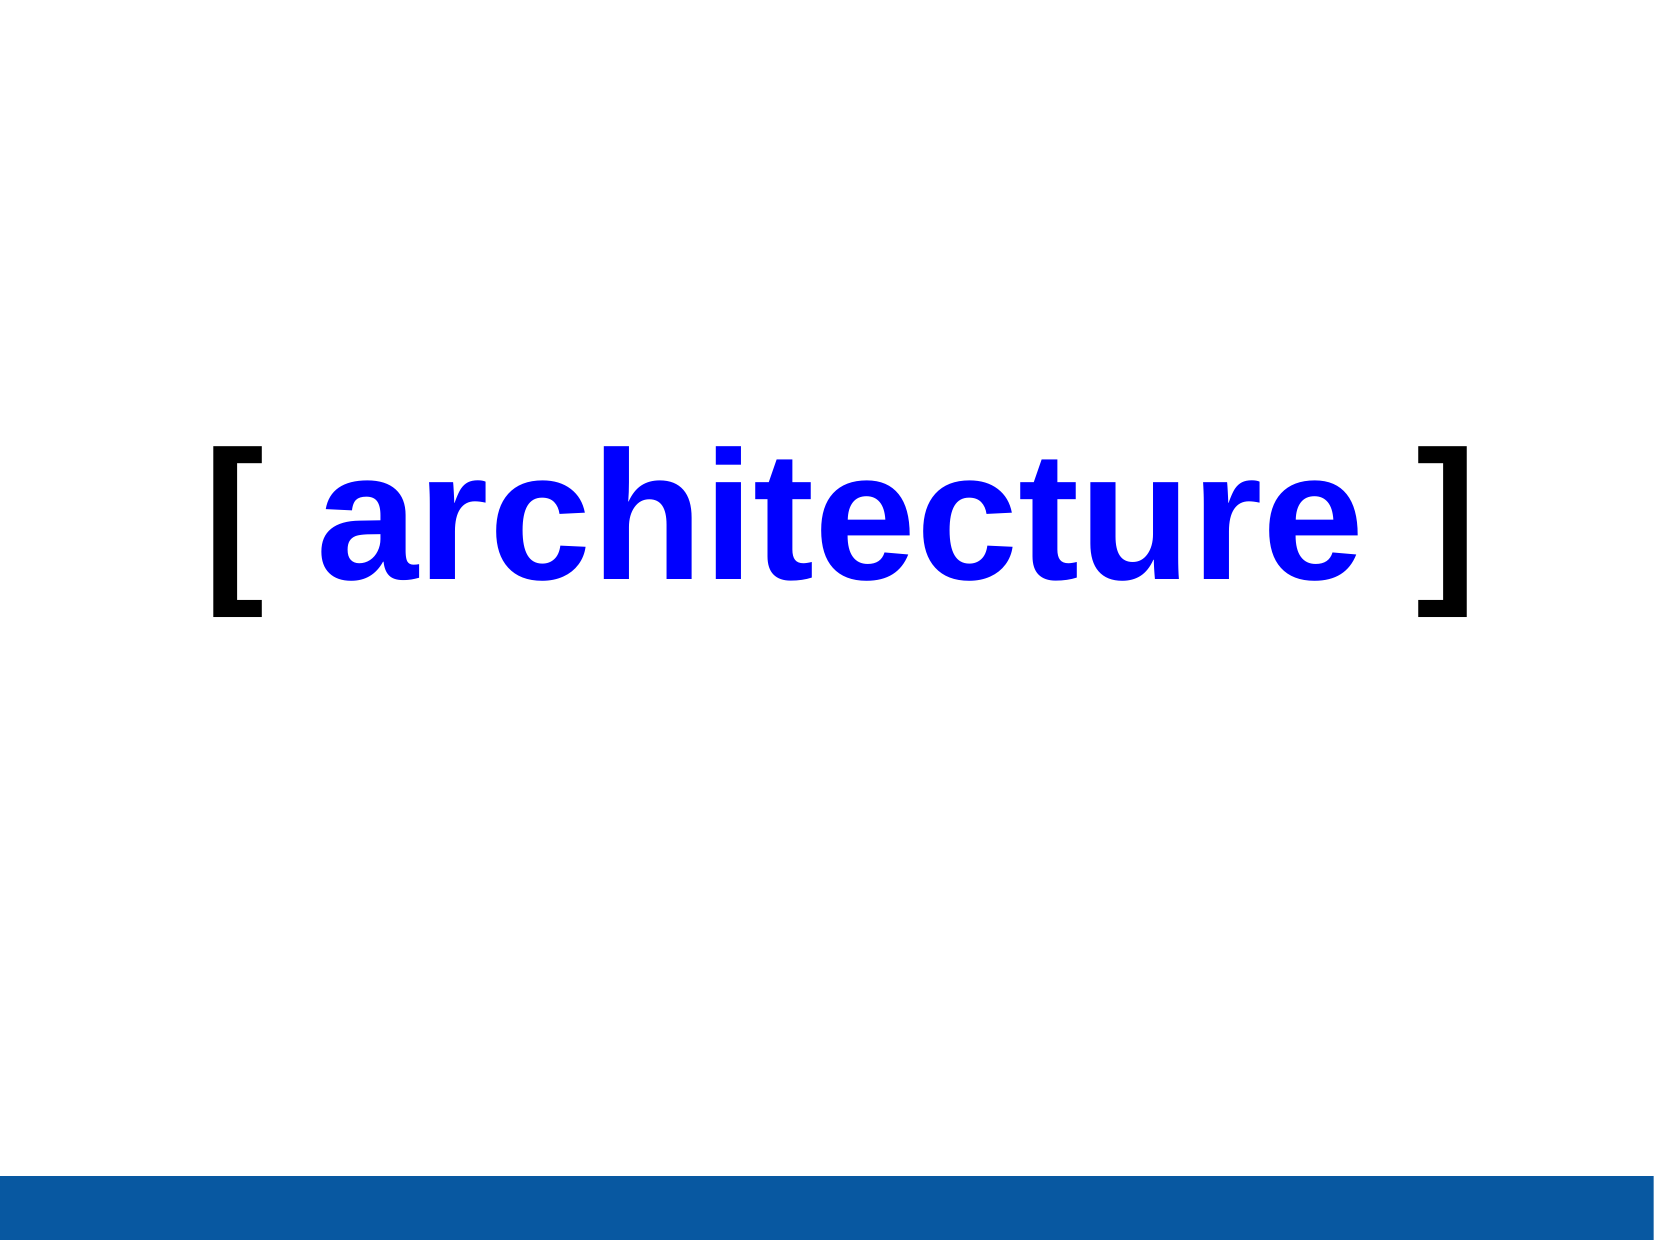

[ architecture ]
# [ architecture ]